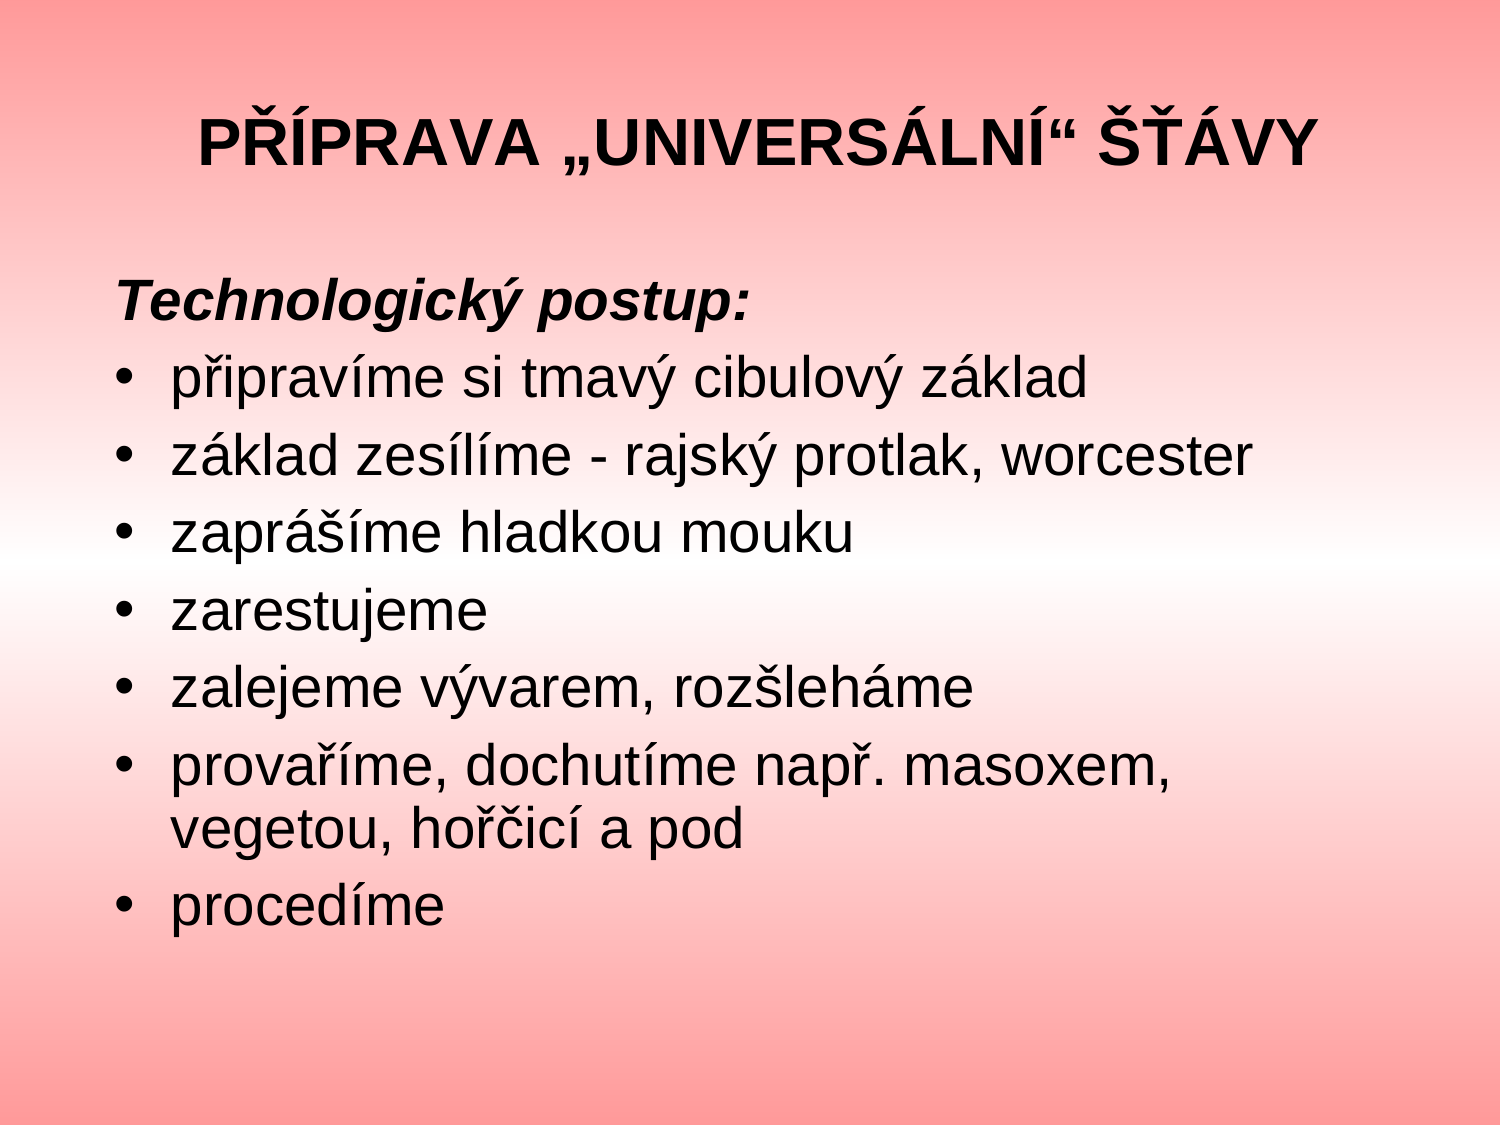

# PŘÍPRAVA „UNIVERSÁLNÍ“ ŠŤÁVY
Technologický postup:
připravíme si tmavý cibulový základ
základ zesílíme - rajský protlak, worcester
zaprášíme hladkou mouku
zarestujeme
zalejeme vývarem, rozšleháme
provaříme, dochutíme např. masoxem, vegetou, hořčicí a pod
procedíme